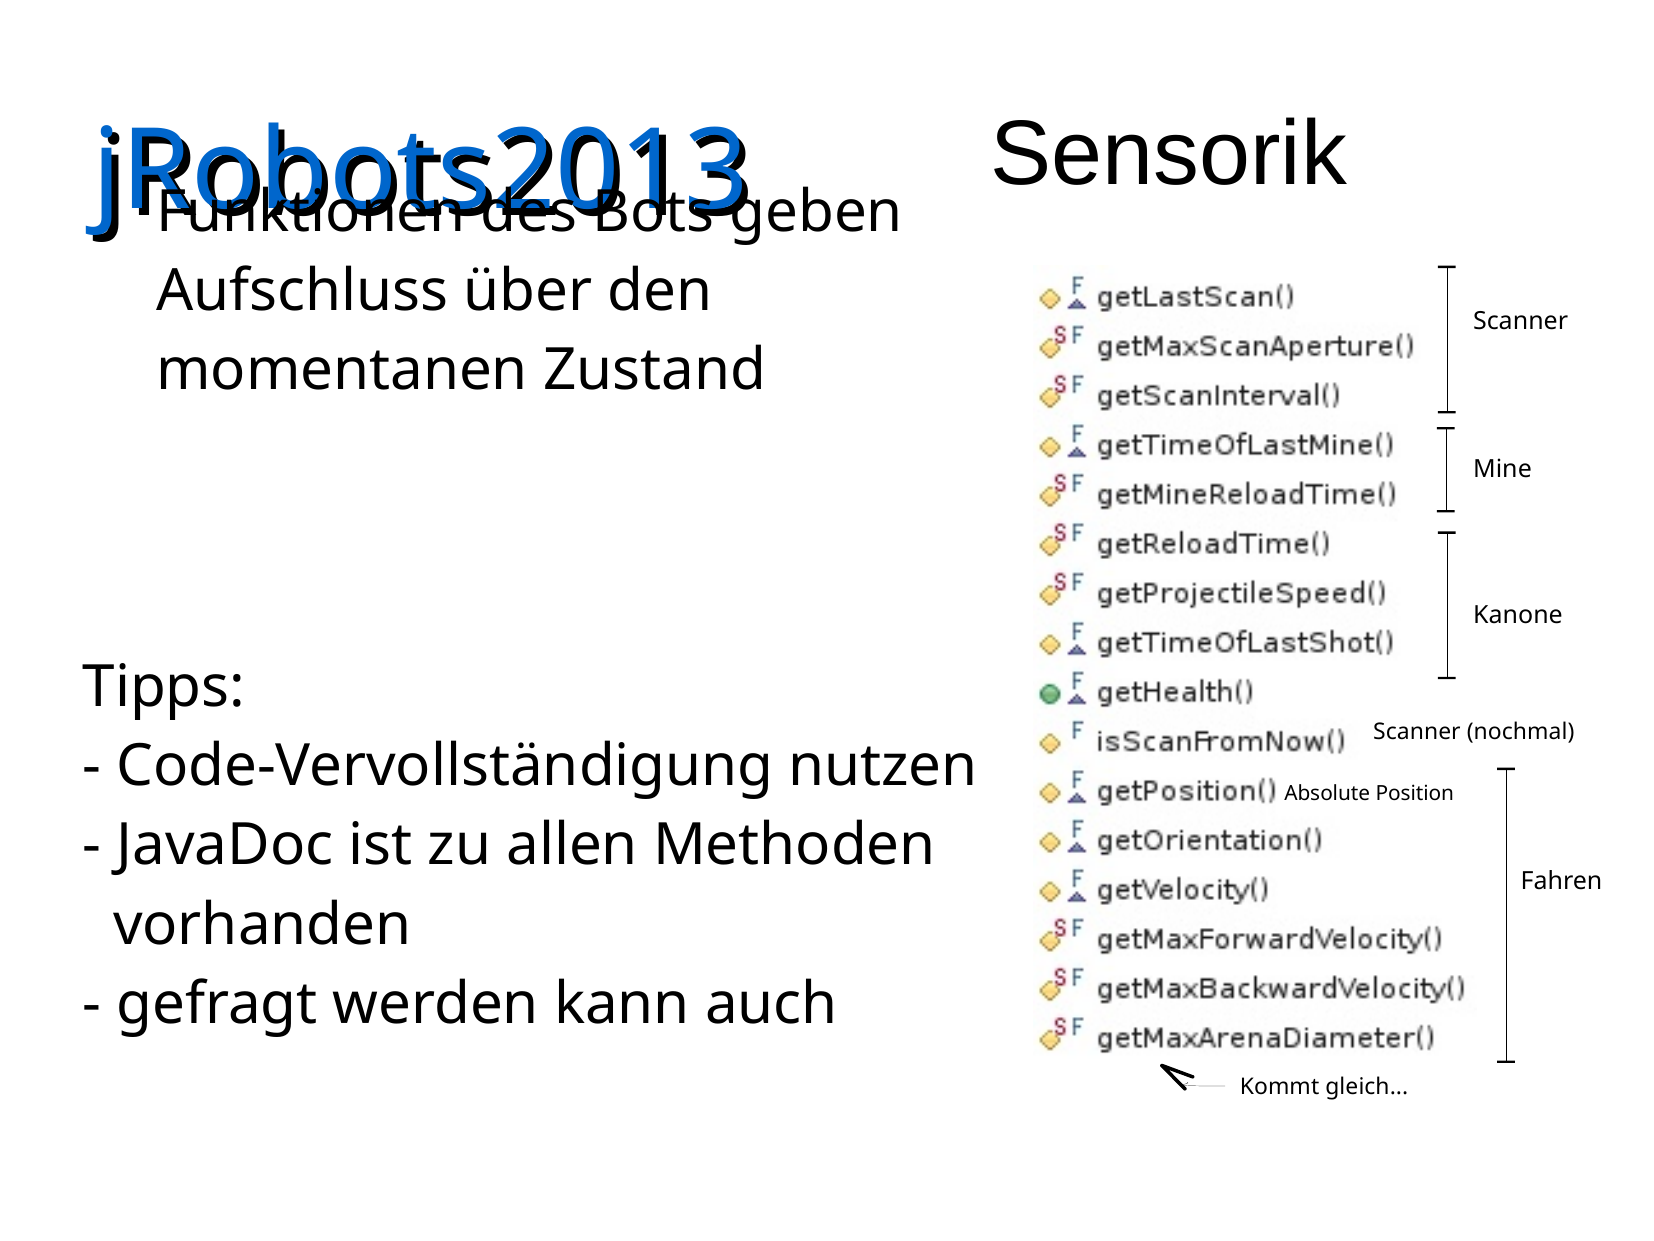

# Sensorik
	Funktionen des Bots geben
	Aufschluss über den
	momentanen Zustand
Tipps:
- Code-Vervollständigung nutzen
- JavaDoc ist zu allen Methoden
 vorhanden
- gefragt werden kann auch
Scanner
Mine
Kanone
Scanner (nochmal)
Absolute Position
Fahren
Kommt gleich...